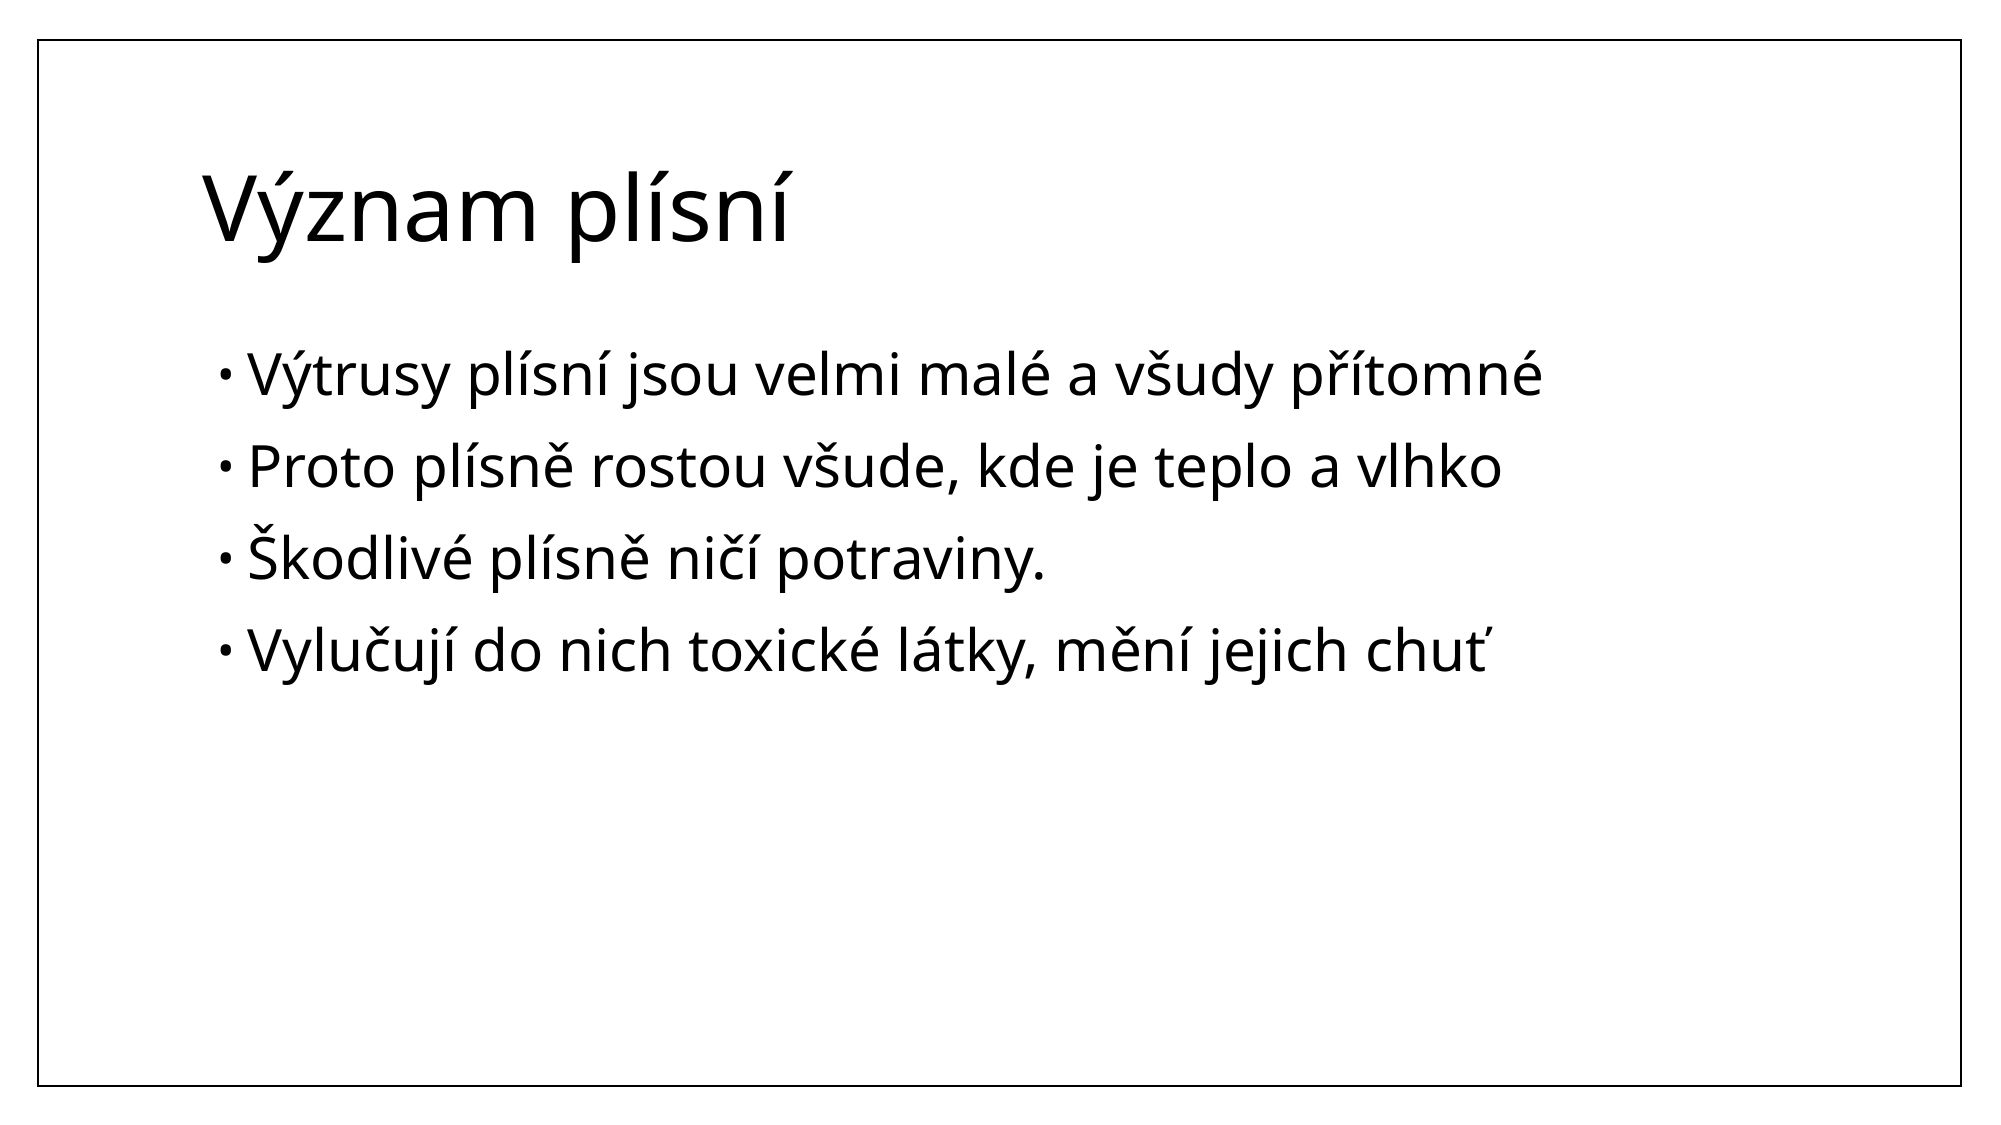

# Význam plísní
Výtrusy plísní jsou velmi malé a všudy přítomné
Proto plísně rostou všude, kde je teplo a vlhko
Škodlivé plísně ničí potraviny.
Vylučují do nich toxické látky, mění jejich chuť